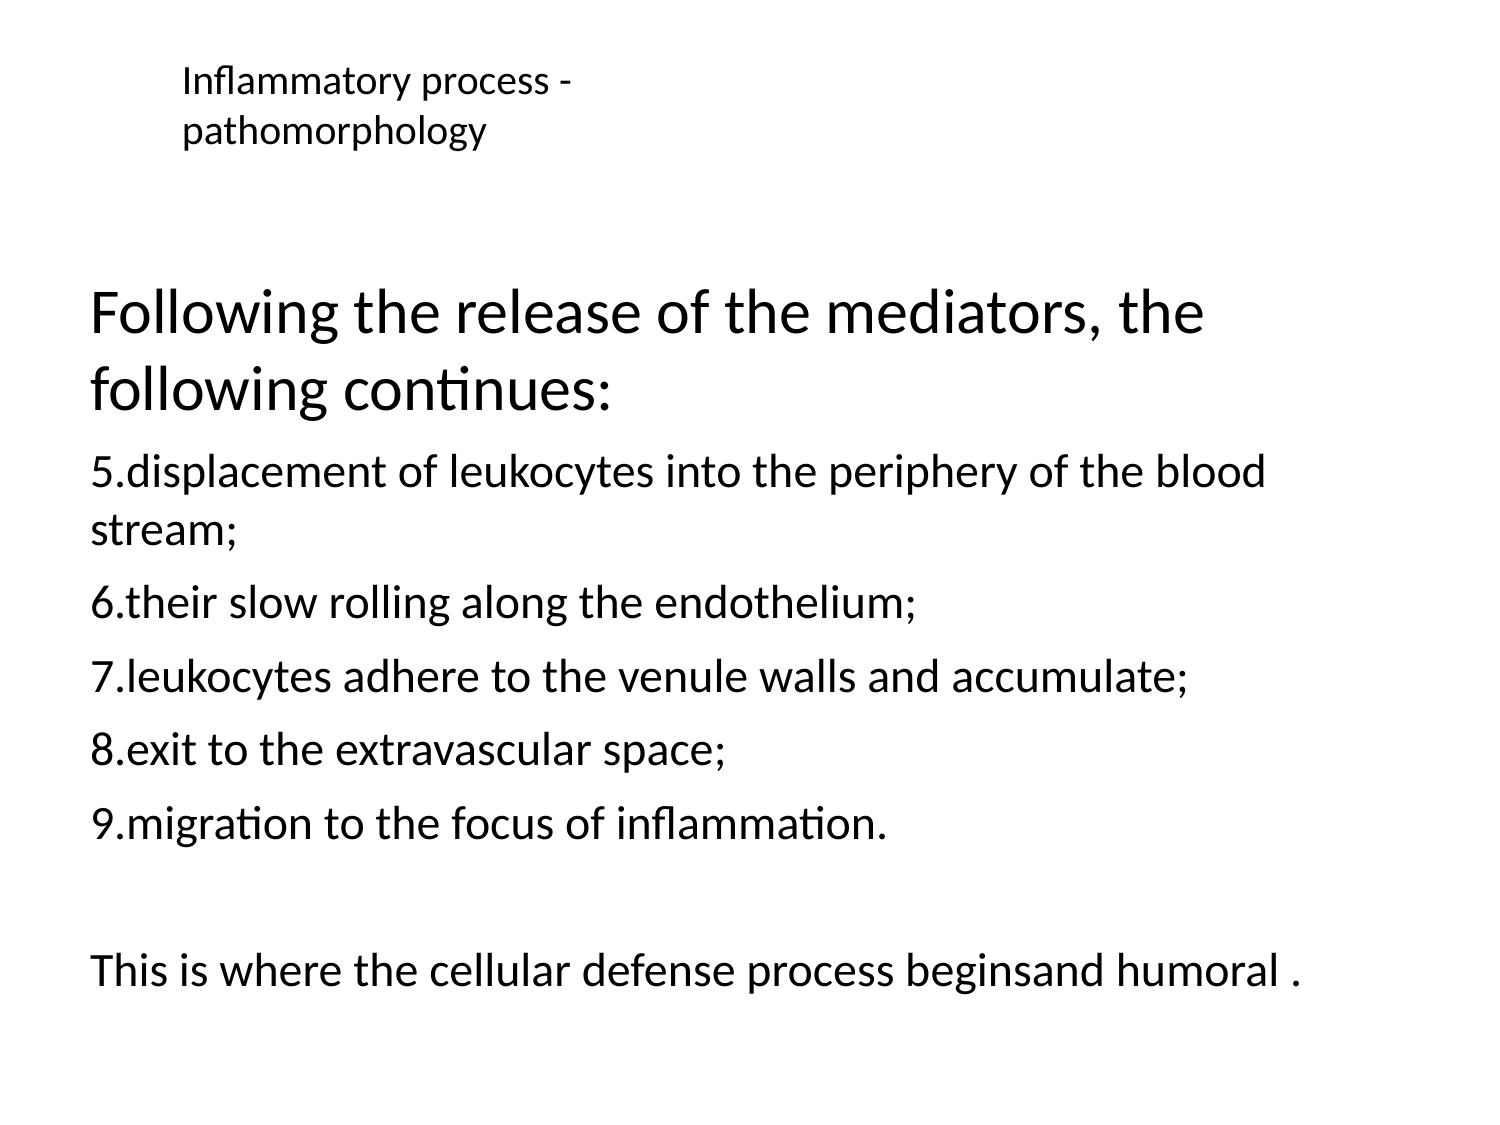

# Inflammatory process - pathomorphology
Following the release of the mediators, the following continues:
5.displacement of leukocytes into the periphery of the blood stream;
6.their slow rolling along the endothelium;
7.leukocytes adhere to the venule walls and accumulate;
8.exit to the extravascular space;
9.migration to the focus of inflammation.
This is where the cellular defense process beginsand humoral .